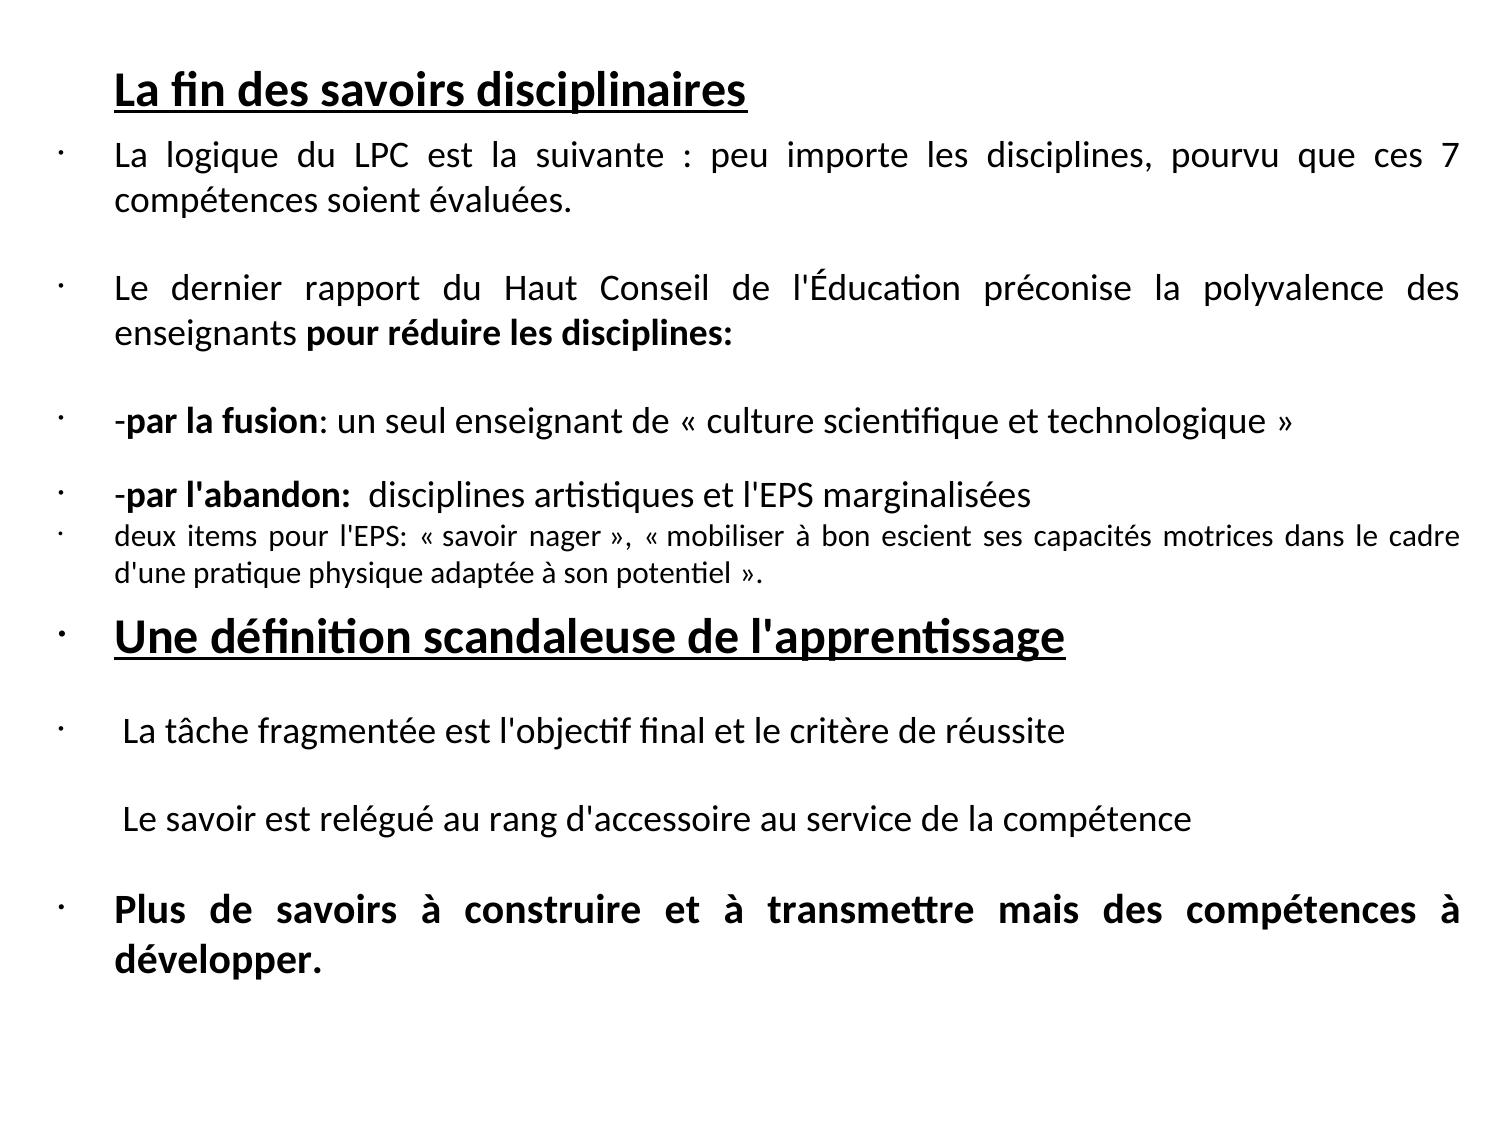

# La fin des savoirs disciplinaires
La logique du LPC est la suivante : peu importe les disciplines, pourvu que ces 7 compétences soient évaluées.
Le dernier rapport du Haut Conseil de l'Éducation préconise la polyvalence des enseignants pour réduire les disciplines:
-par la fusion: un seul enseignant de « culture scientifique et technologique »
-par l'abandon: disciplines artistiques et l'EPS marginalisées
deux items pour l'EPS: « savoir nager », « mobiliser à bon escient ses capacités motrices dans le cadre d'une pratique physique adaptée à son potentiel ».
Une définition scandaleuse de l'apprentissage
 La tâche fragmentée est l'objectif final et le critère de réussite
 Le savoir est relégué au rang d'accessoire au service de la compétence
Plus de savoirs à construire et à transmettre mais des compétences à développer.